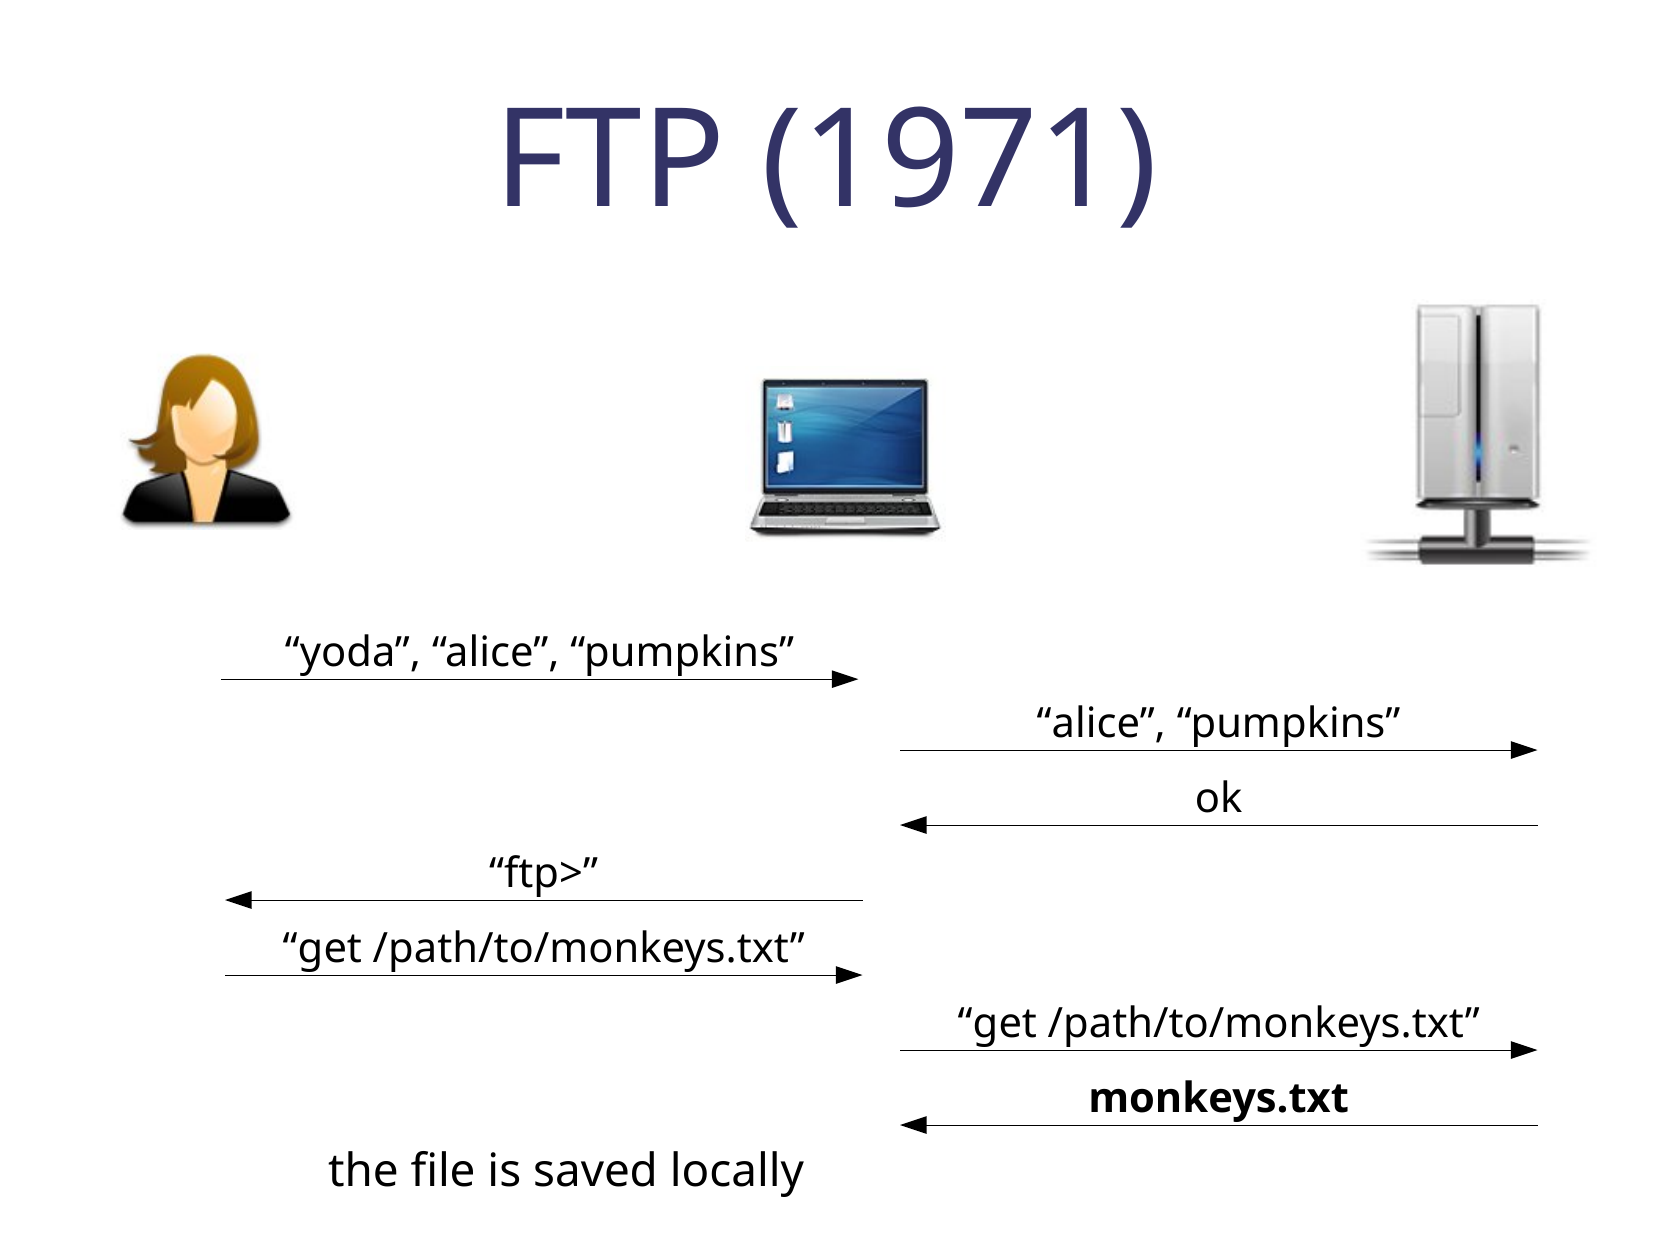

# FTP (1971)
“yoda”, “alice”, “pumpkins”
“alice”, “pumpkins”
ok
“ftp>”
“get /path/to/monkeys.txt”
“get /path/to/monkeys.txt”
monkeys.txt
the file is saved locally